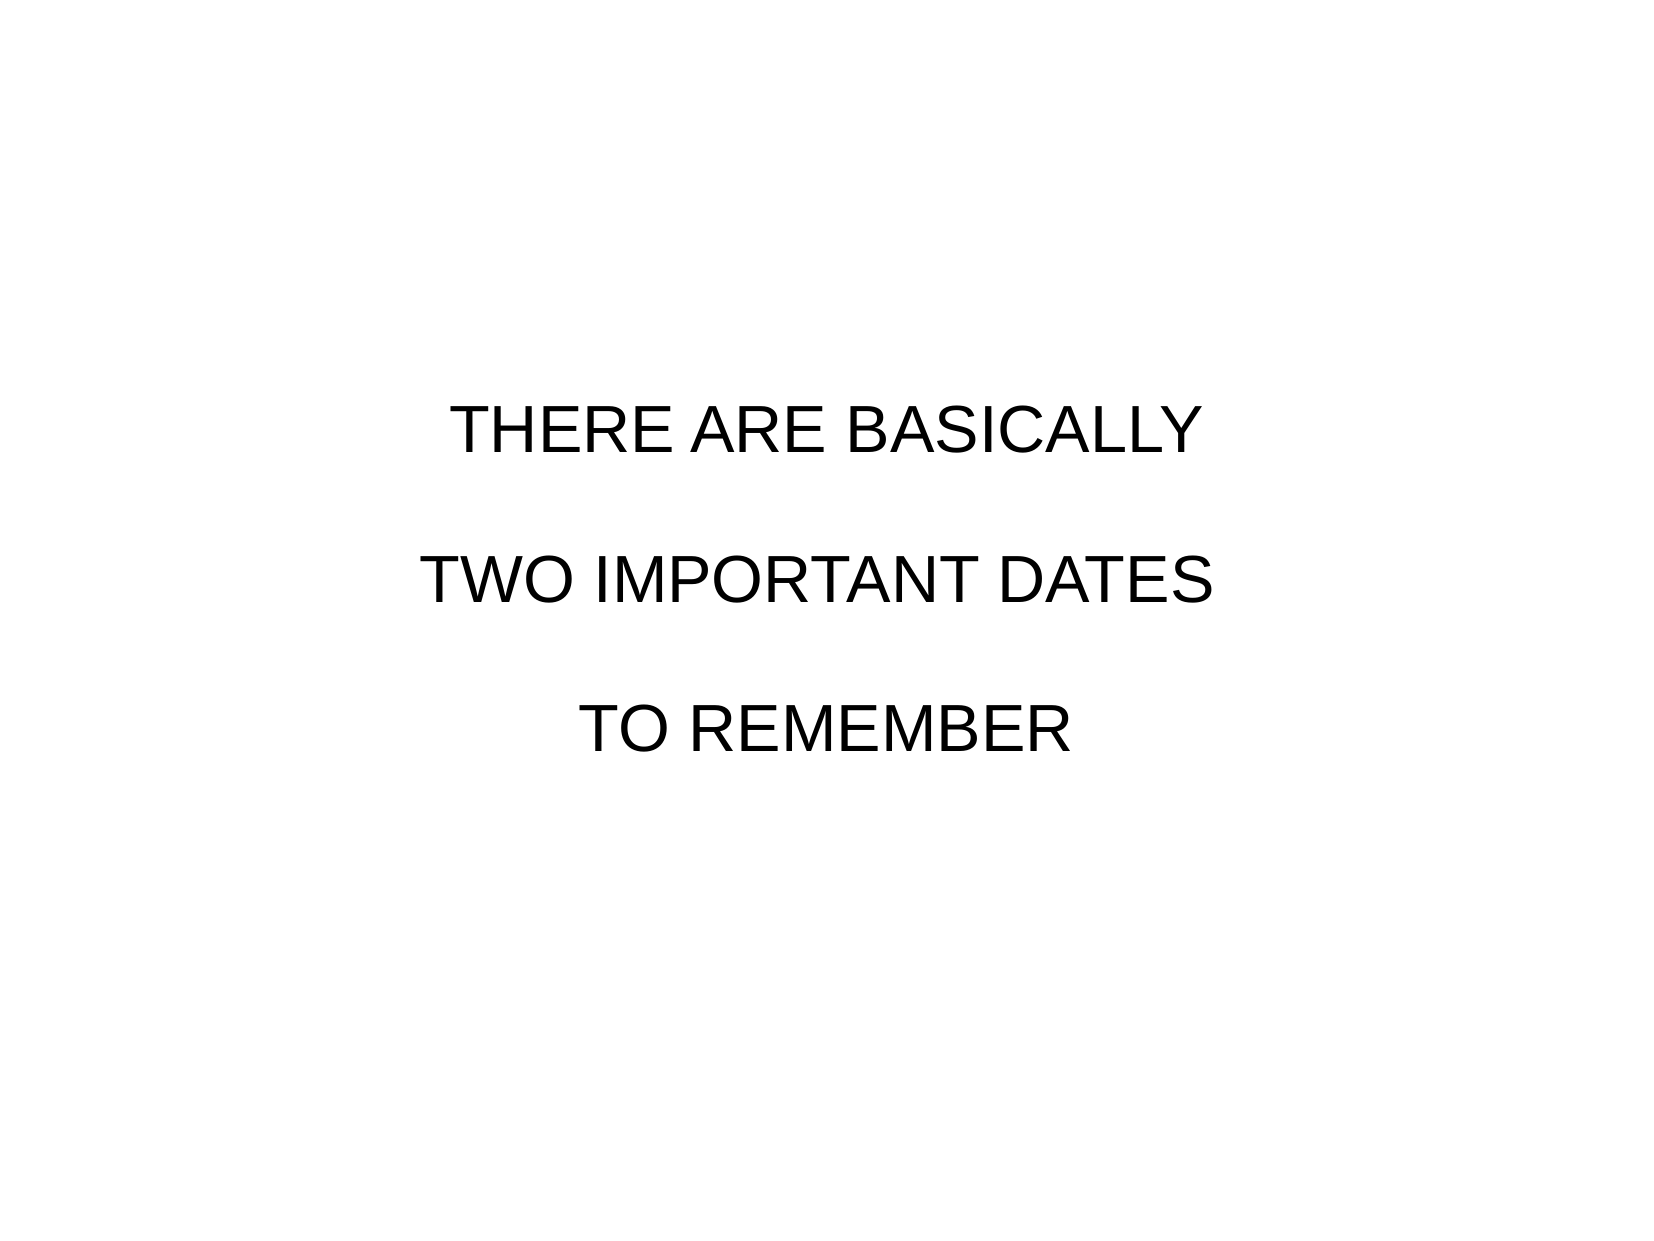

# THERE ARE BASICALLY
TWO IMPORTANT DATES
TO REMEMBER